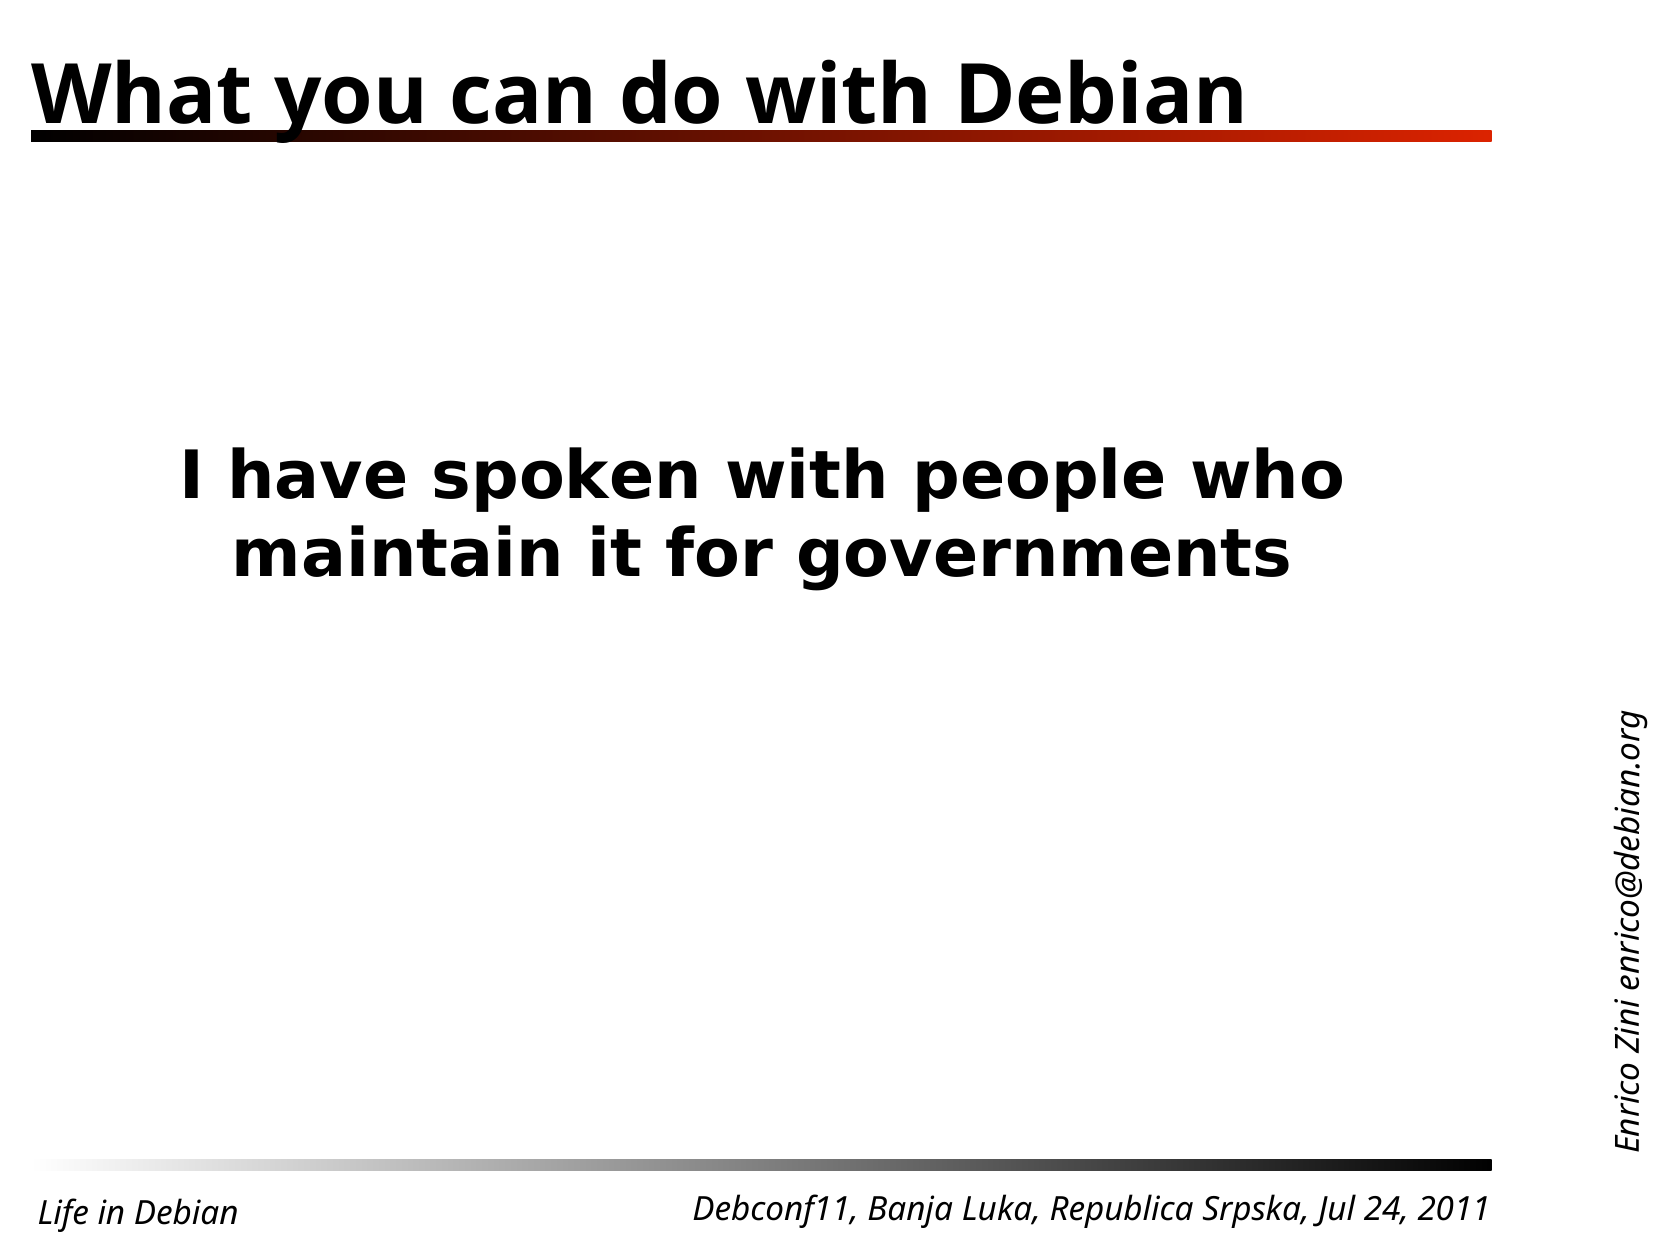

What you can do with Debian
I have spoken with people who maintain it for governments